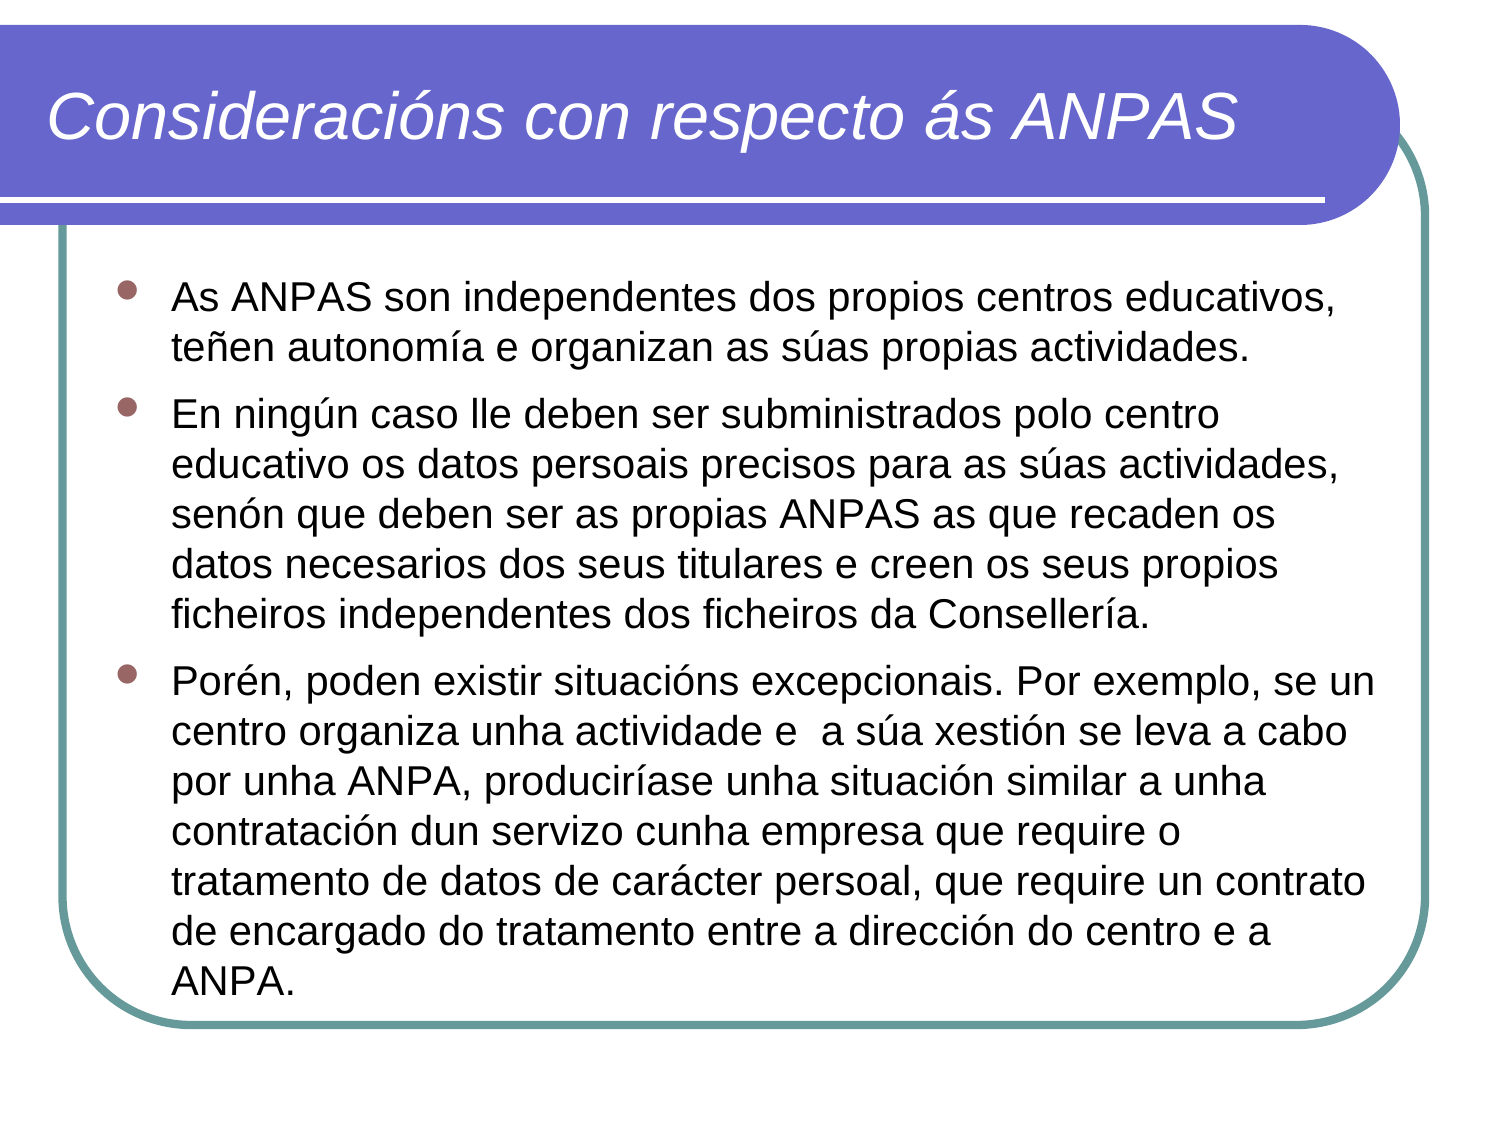

# Consideracións con respecto ás ANPAS
As ANPAS son independentes dos propios centros educativos, teñen autonomía e organizan as súas propias actividades.
En ningún caso lle deben ser subministrados polo centro educativo os datos persoais precisos para as súas actividades, senón que deben ser as propias ANPAS as que recaden os datos necesarios dos seus titulares e creen os seus propios ficheiros independentes dos ficheiros da Consellería.
Porén, poden existir situacións excepcionais. Por exemplo, se un centro organiza unha actividade e a súa xestión se leva a cabo por unha ANPA, produciríase unha situación similar a unha contratación dun servizo cunha empresa que require o tratamento de datos de carácter persoal, que require un contrato de encargado do tratamento entre a dirección do centro e a ANPA.